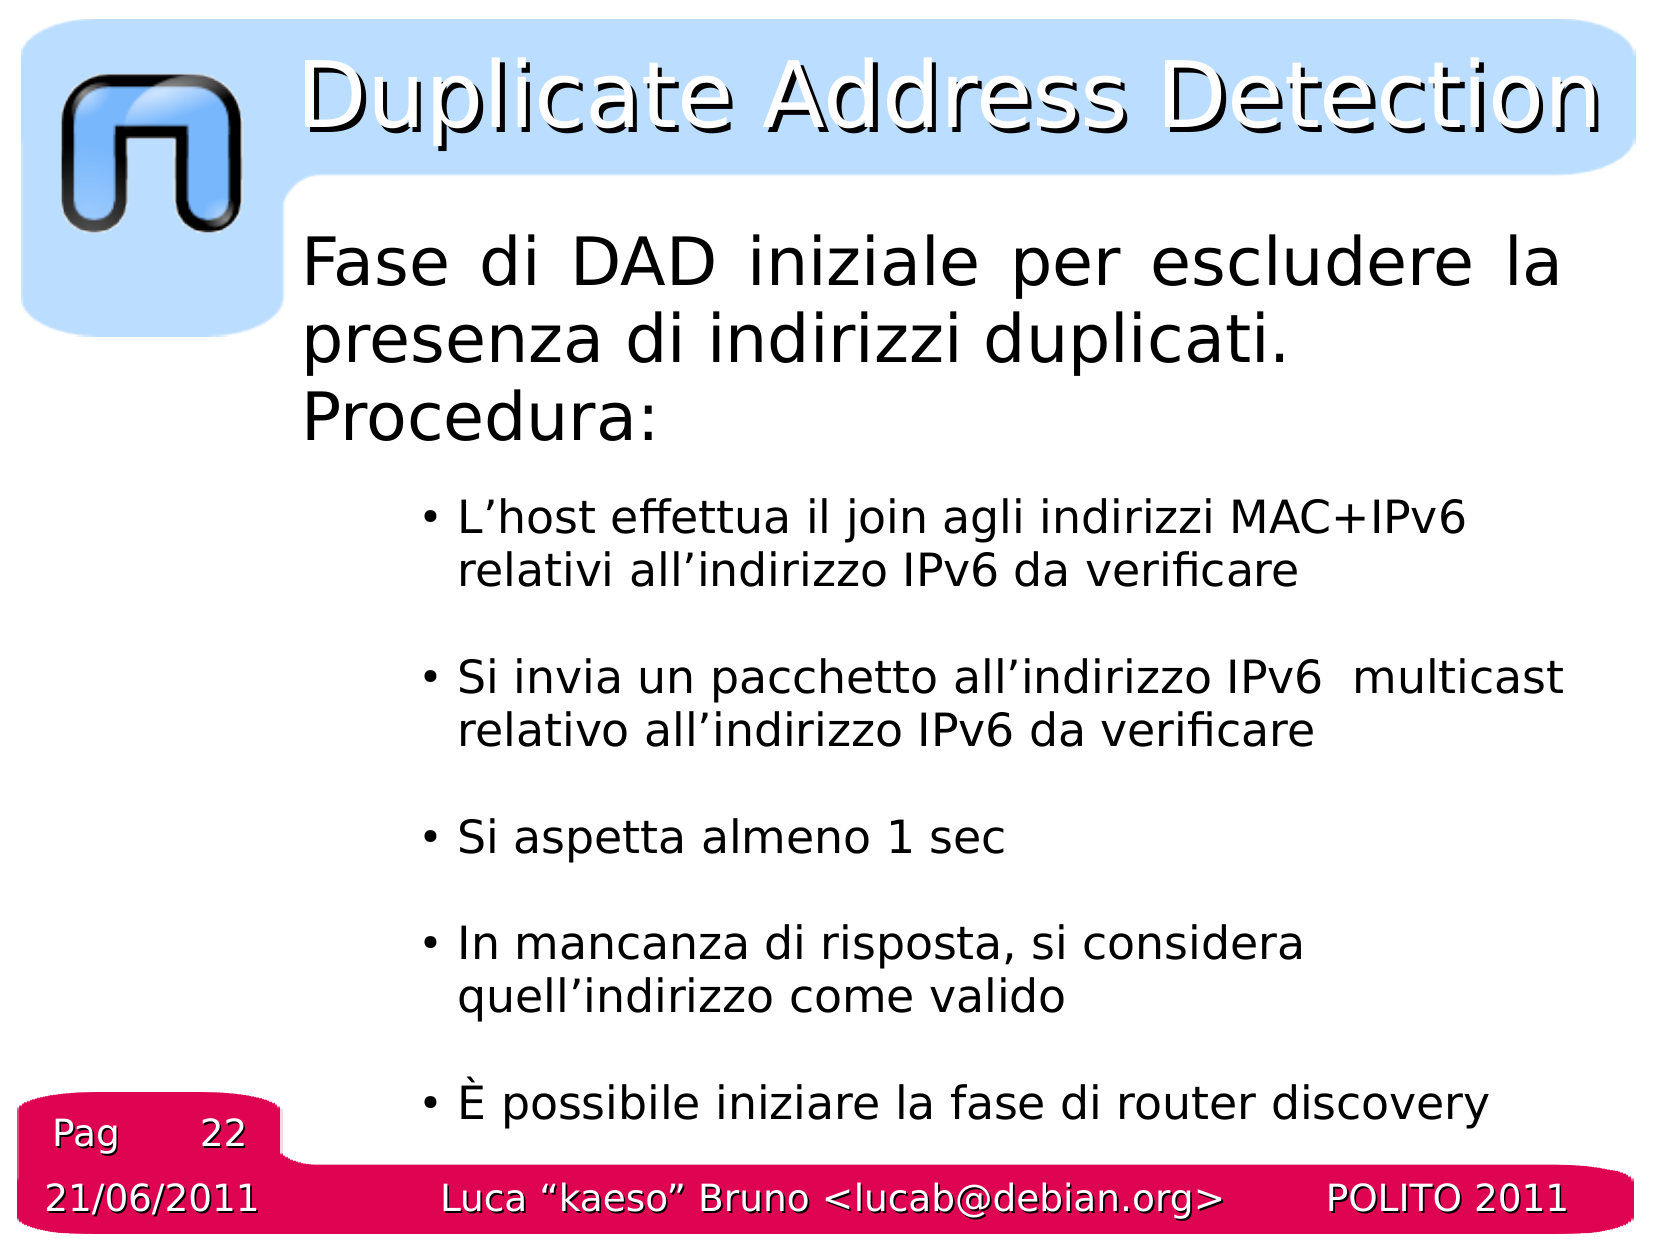

# Duplicate Address Detection
Fase di DAD iniziale per escludere la presenza di indirizzi duplicati.
Procedura:
L’host effettua il join agli indirizzi MAC+IPv6 relativi all’indirizzo IPv6 da verificare
Si invia un pacchetto all’indirizzo IPv6 multicast relativo all’indirizzo IPv6 da verificare
Si aspetta almeno 1 sec
In mancanza di risposta, si considera quell’indirizzo come valido
È possibile iniziare la fase di router discovery
Pag
Luca “kaeso” Bruno <lucab@debian.org> 		POLITO 2011
21/06/2011